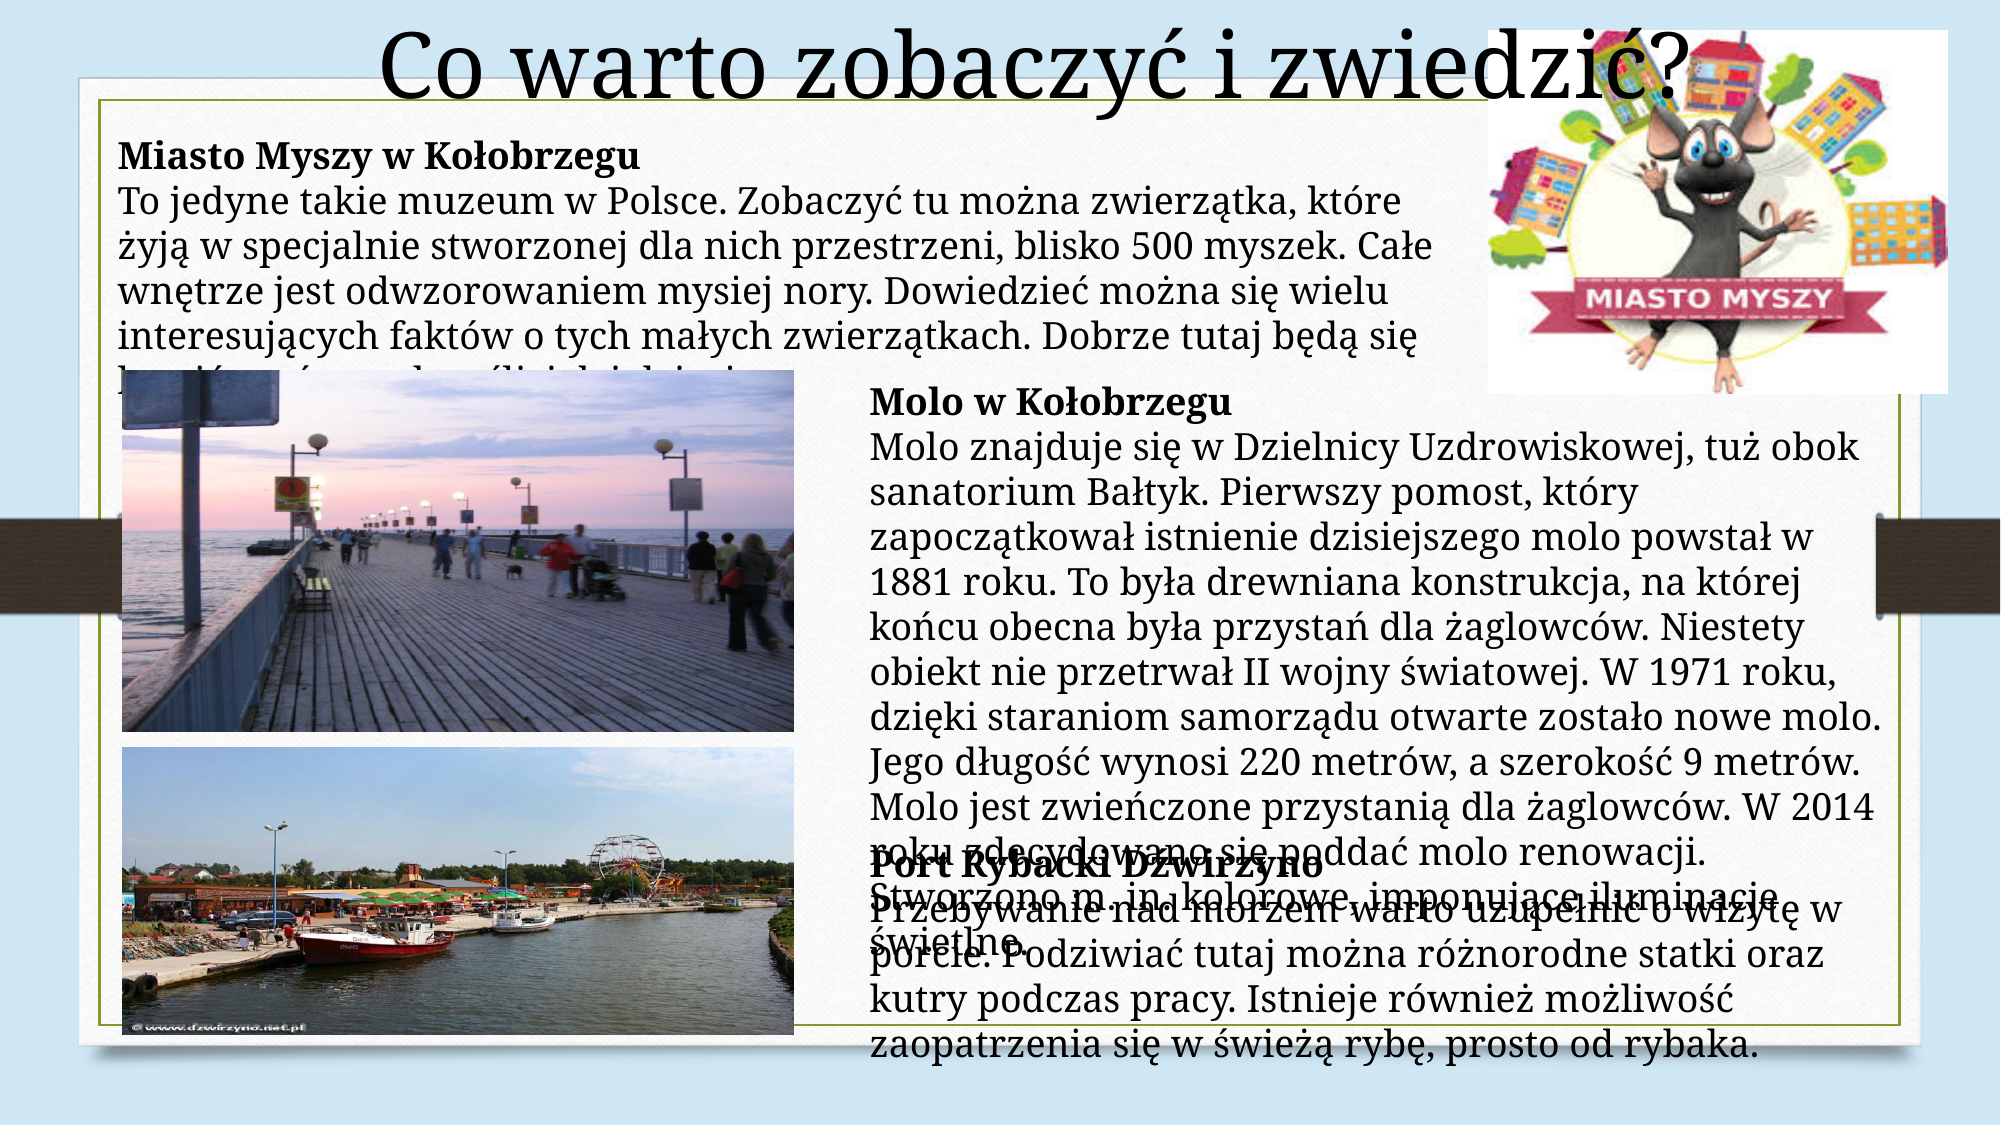

Co warto zobaczyć i zwiedzić?
Miasto Myszy w Kołobrzegu
To jedyne takie muzeum w Polsce. Zobaczyć tu można zwierzątka, które żyją w specjalnie stworzonej dla nich przestrzeni, blisko 500 myszek. Całe wnętrze jest odwzorowaniem mysiej nory. Dowiedzieć można się wielu interesujących faktów o tych małych zwierzątkach. Dobrze tutaj będą się bawić zarówno dorośli, jak i dzieci.
Molo w Kołobrzegu
Molo znajduje się w Dzielnicy Uzdrowiskowej, tuż obok sanatorium Bałtyk. Pierwszy pomost, który zapoczątkował istnienie dzisiejszego molo powstał w 1881 roku. To była drewniana konstrukcja, na której końcu obecna była przystań dla żaglowców. Niestety obiekt nie przetrwał II wojny światowej. W 1971 roku, dzięki staraniom samorządu otwarte zostało nowe molo. Jego długość wynosi 220 metrów, a szerokość 9 metrów. Molo jest zwieńczone przystanią dla żaglowców. W 2014 roku zdecydowano się poddać molo renowacji. Stworzono m. in. kolorowe, imponujące iluminacje świetlne.
Port Rybacki Dźwirzyno
Przebywanie nad morzem warto uzupełnić o wizytę w porcie. Podziwiać tutaj można różnorodne statki oraz kutry podczas pracy. Istnieje również możliwość zaopatrzenia się w świeżą rybę, prosto od rybaka.